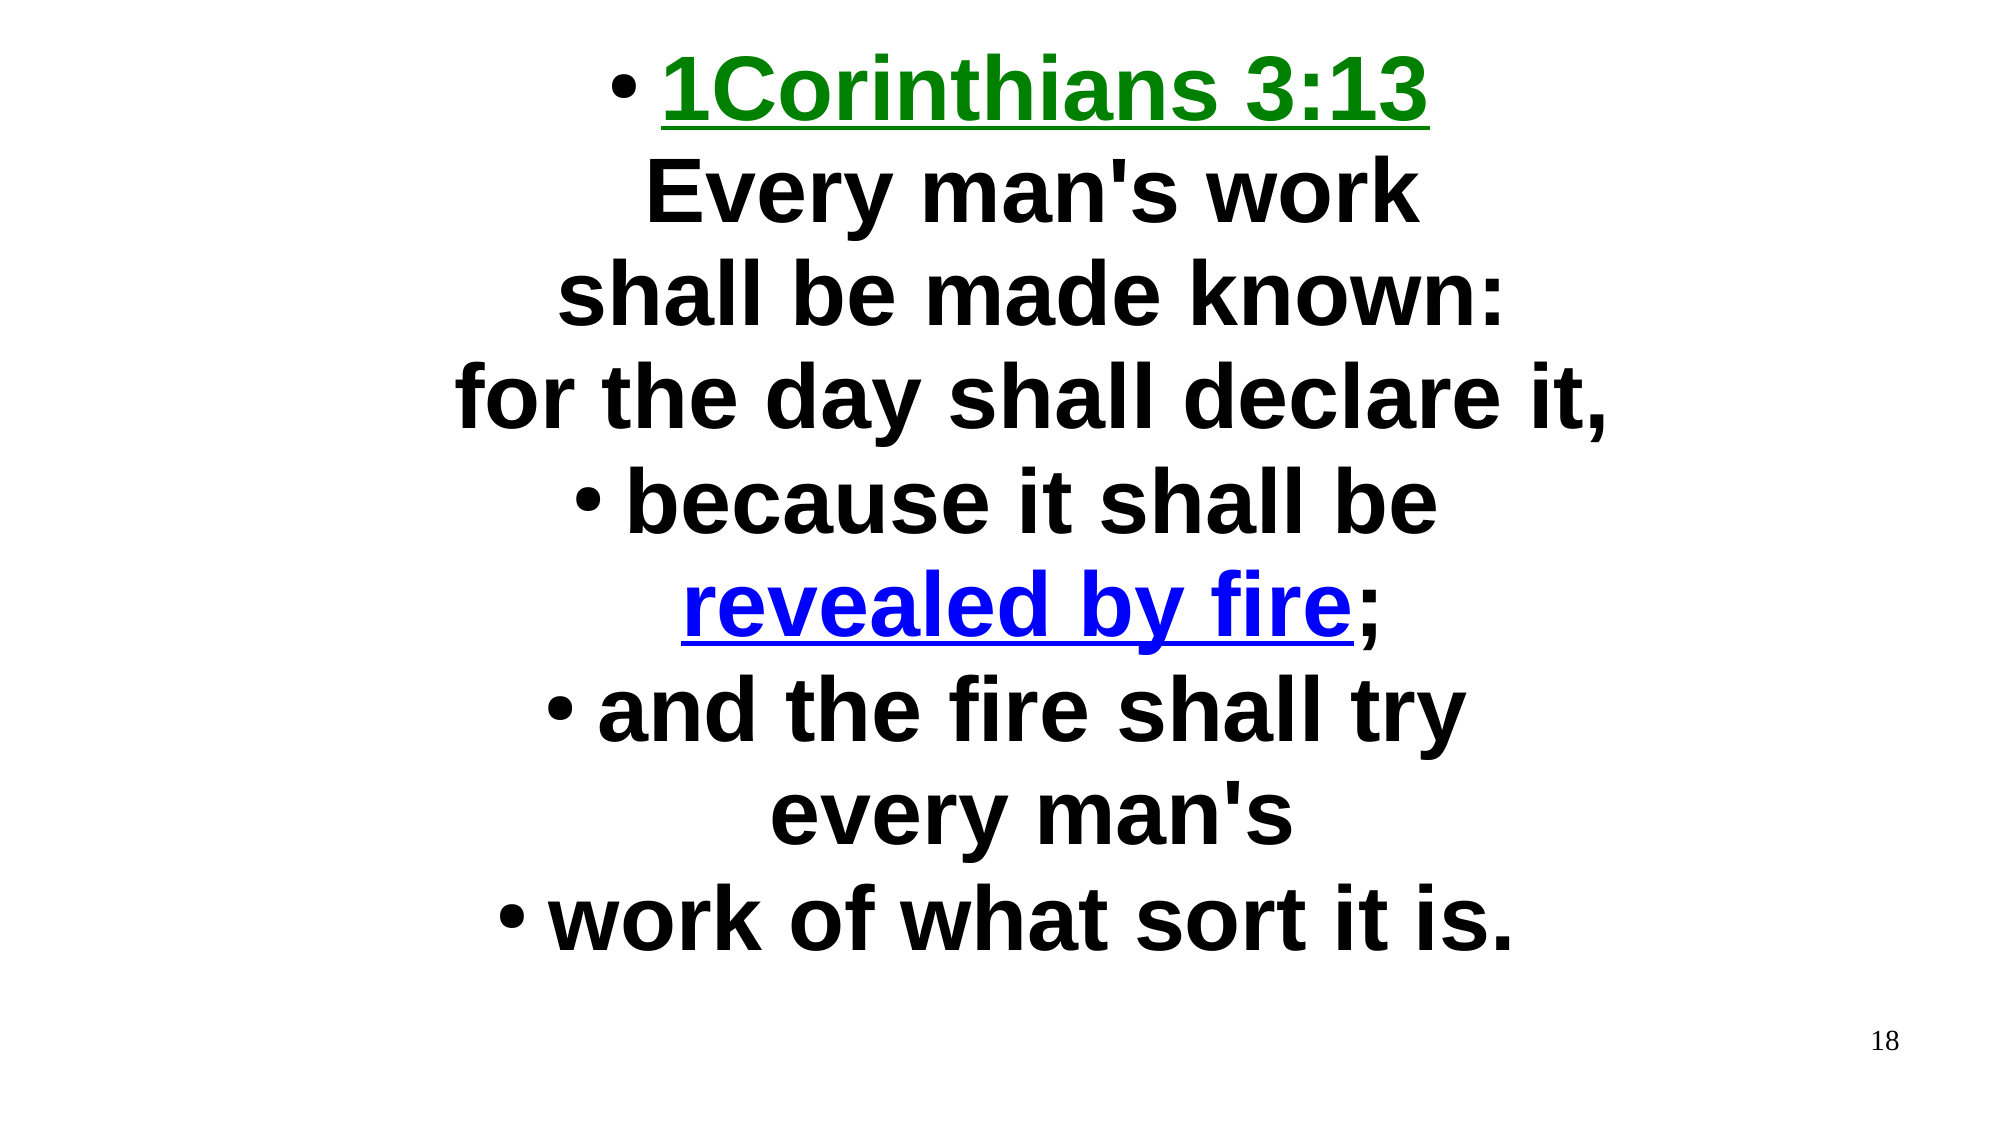

# 1Corinthians 3:13 Every man's work shall be made known: for the day shall declare it,
because it shall be
revealed by fire;
and the fire shall try
every man's
work of what sort it is.
18